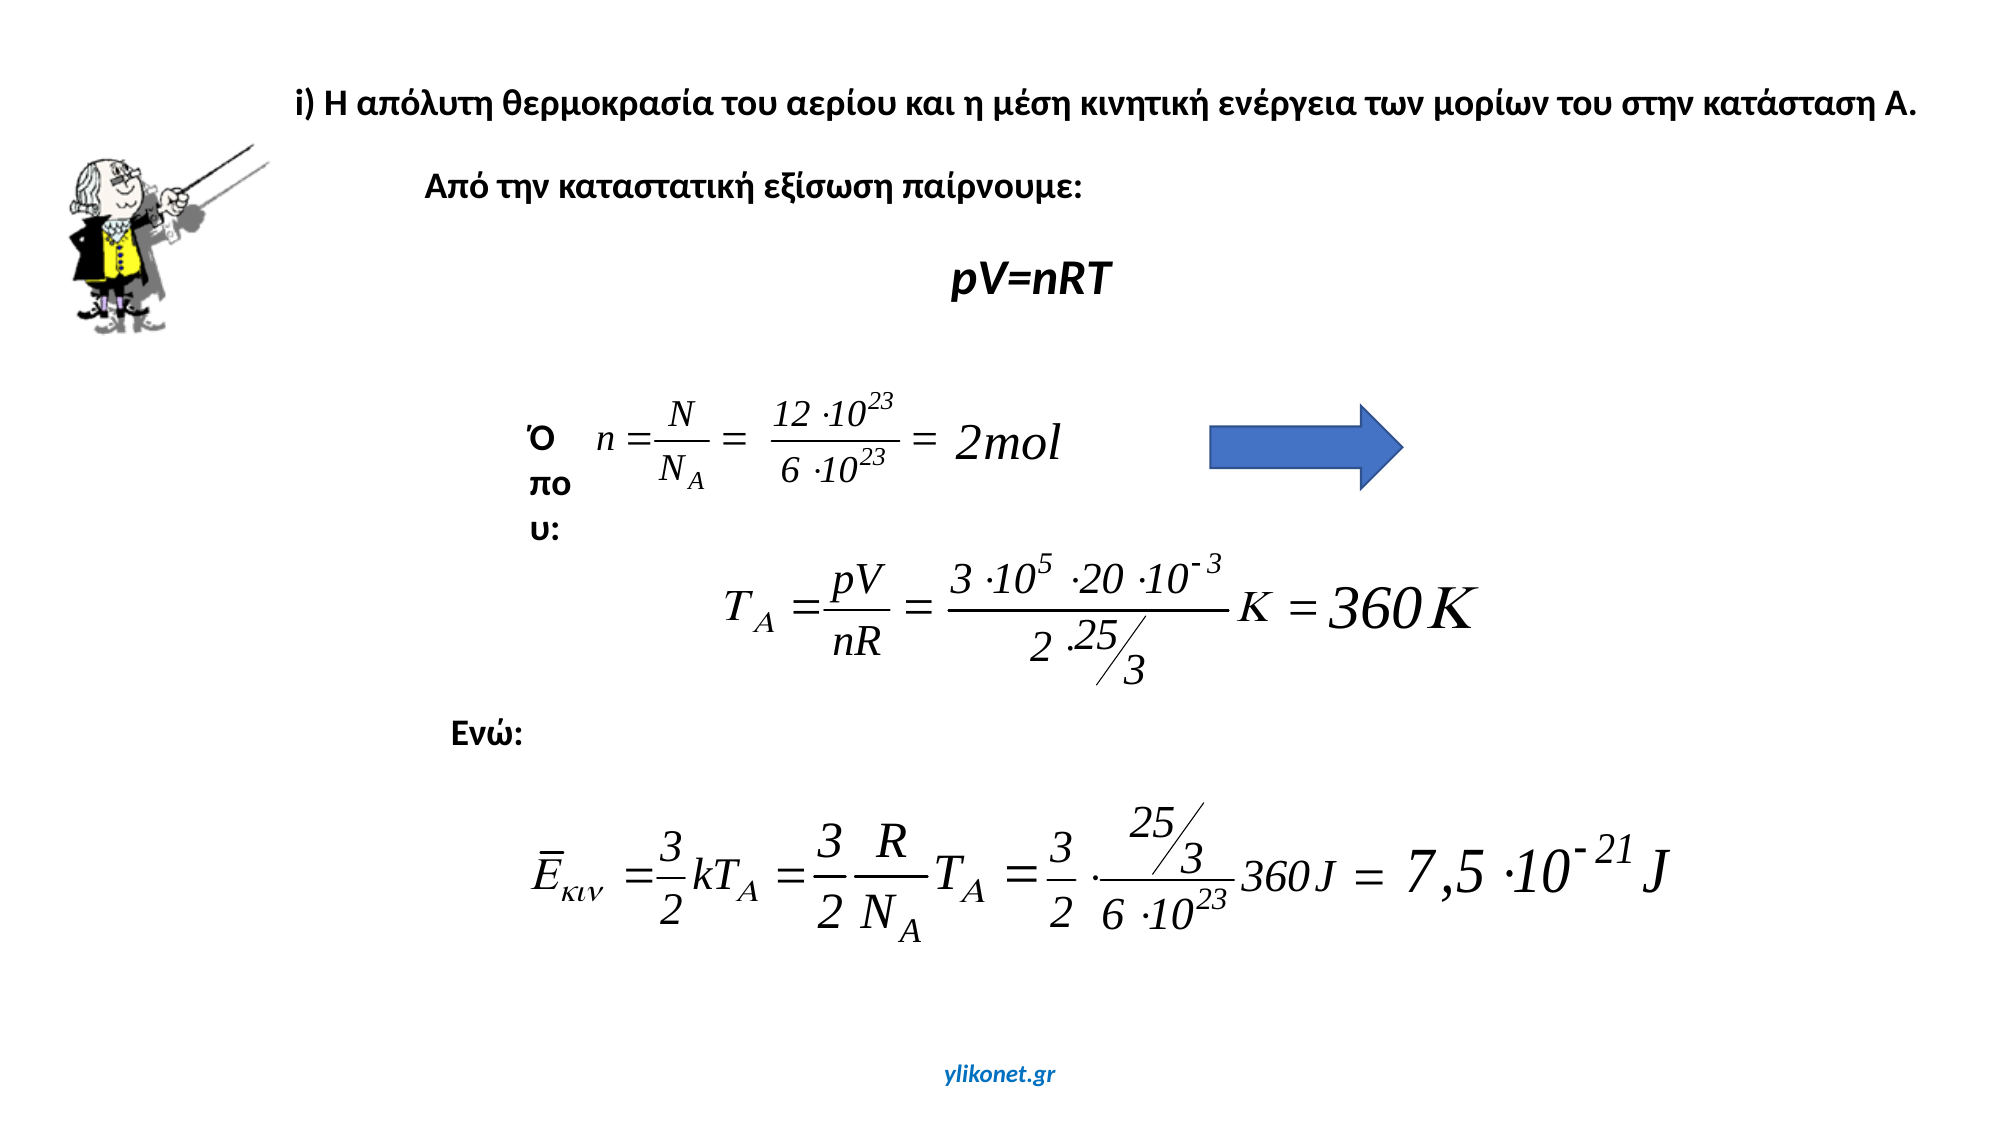

i) Η απόλυτη θερμοκρασία του αερίου και η μέση κινητική ενέργεια των μορίων του στην κατάσταση Α.
Από την καταστατική εξίσωση παίρνουμε:
pV=nRΤ
Όπου:
Ενώ:
ylikonet.gr